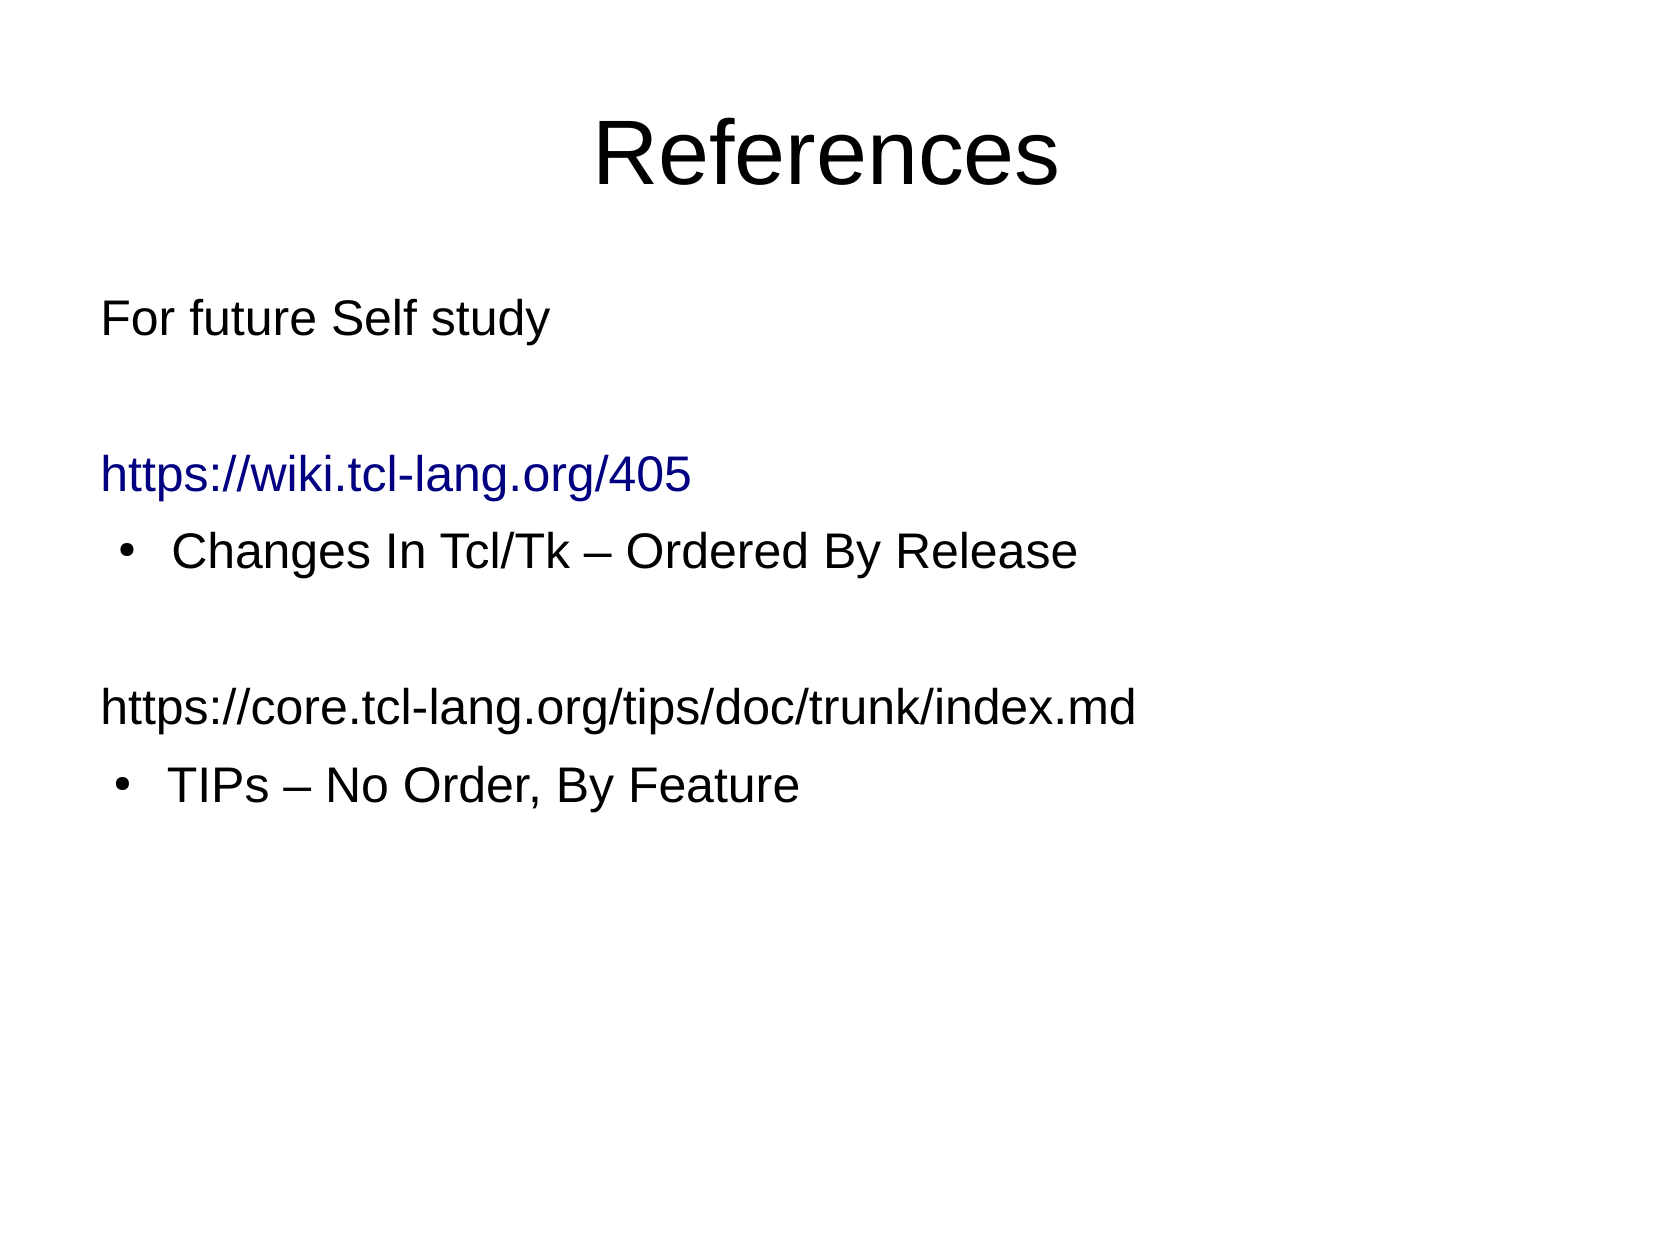

# References
For future Self study
https://wiki.tcl-lang.org/405
Changes In Tcl/Tk – Ordered By Release
https://core.tcl-lang.org/tips/doc/trunk/index.md
TIPs – No Order, By Feature